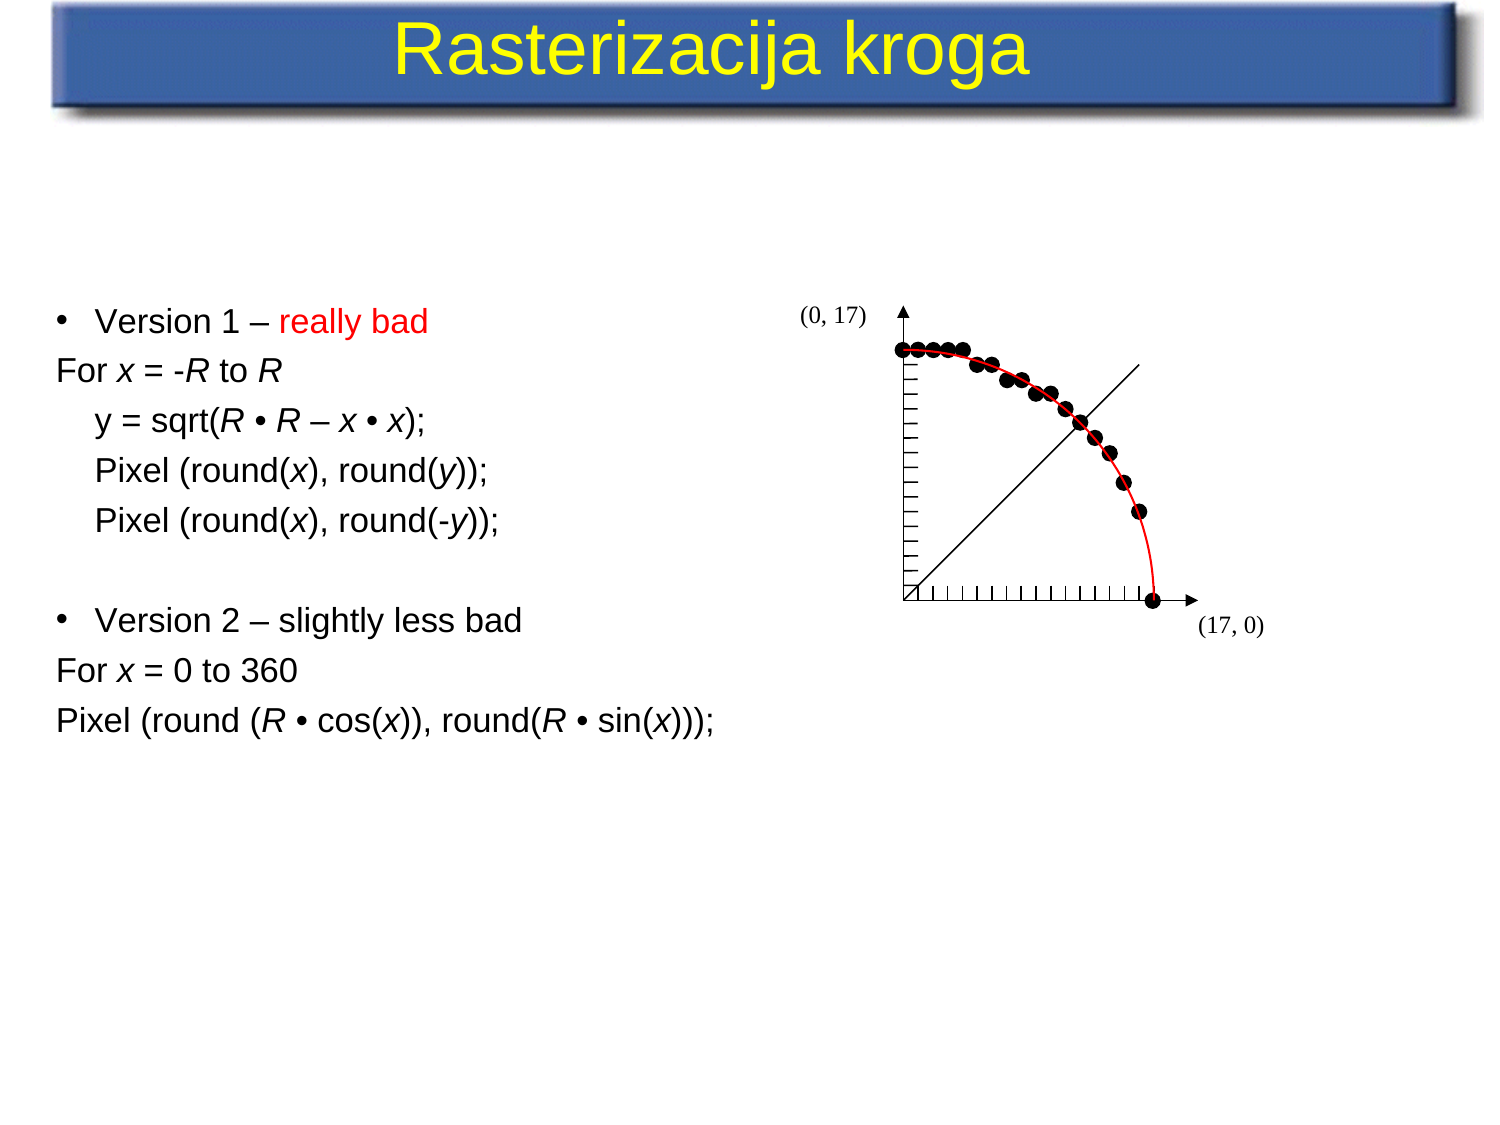

Rasterizacija kroga
Version 1 – really bad
For x = -R to R
	y = sqrt(R • R – x • x);
	Pixel (round(x), round(y));
	Pixel (round(x), round(-y));
Version 2 – slightly less bad
For x = 0 to 360
Pixel (round (R • cos(x)), round(R • sin(x)));
(0, 17)
(17, 0)